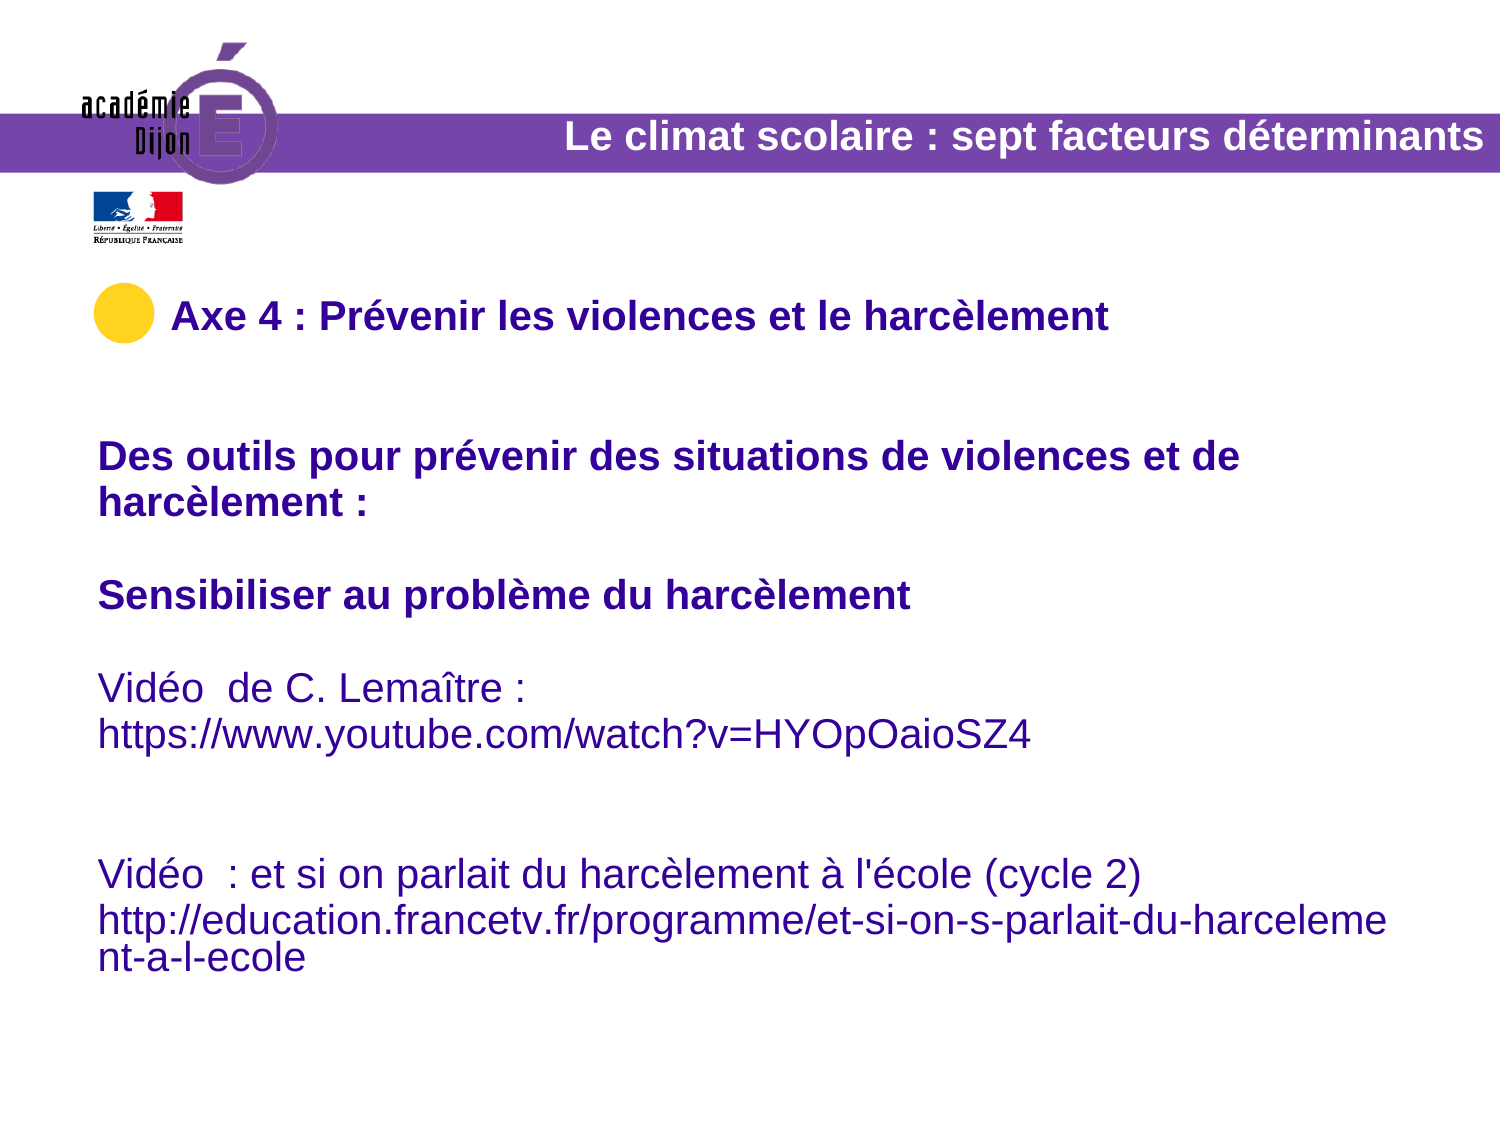

Le climat scolaire : sept facteurs déterminants
	Axe 4 : Prévenir les violences et le harcèlement
Des outils pour prévenir des situations de violences et de harcèlement :
Sensibiliser au problème du harcèlement
Vidéo de C. Lemaître :https://www.youtube.com/watch?v=HYOpOaioSZ4
Vidéo : et si on parlait du harcèlement à l'école (cycle 2)
http://education.francetv.fr/programme/et-si-on-s-parlait-du-harcelement-a-l-ecole